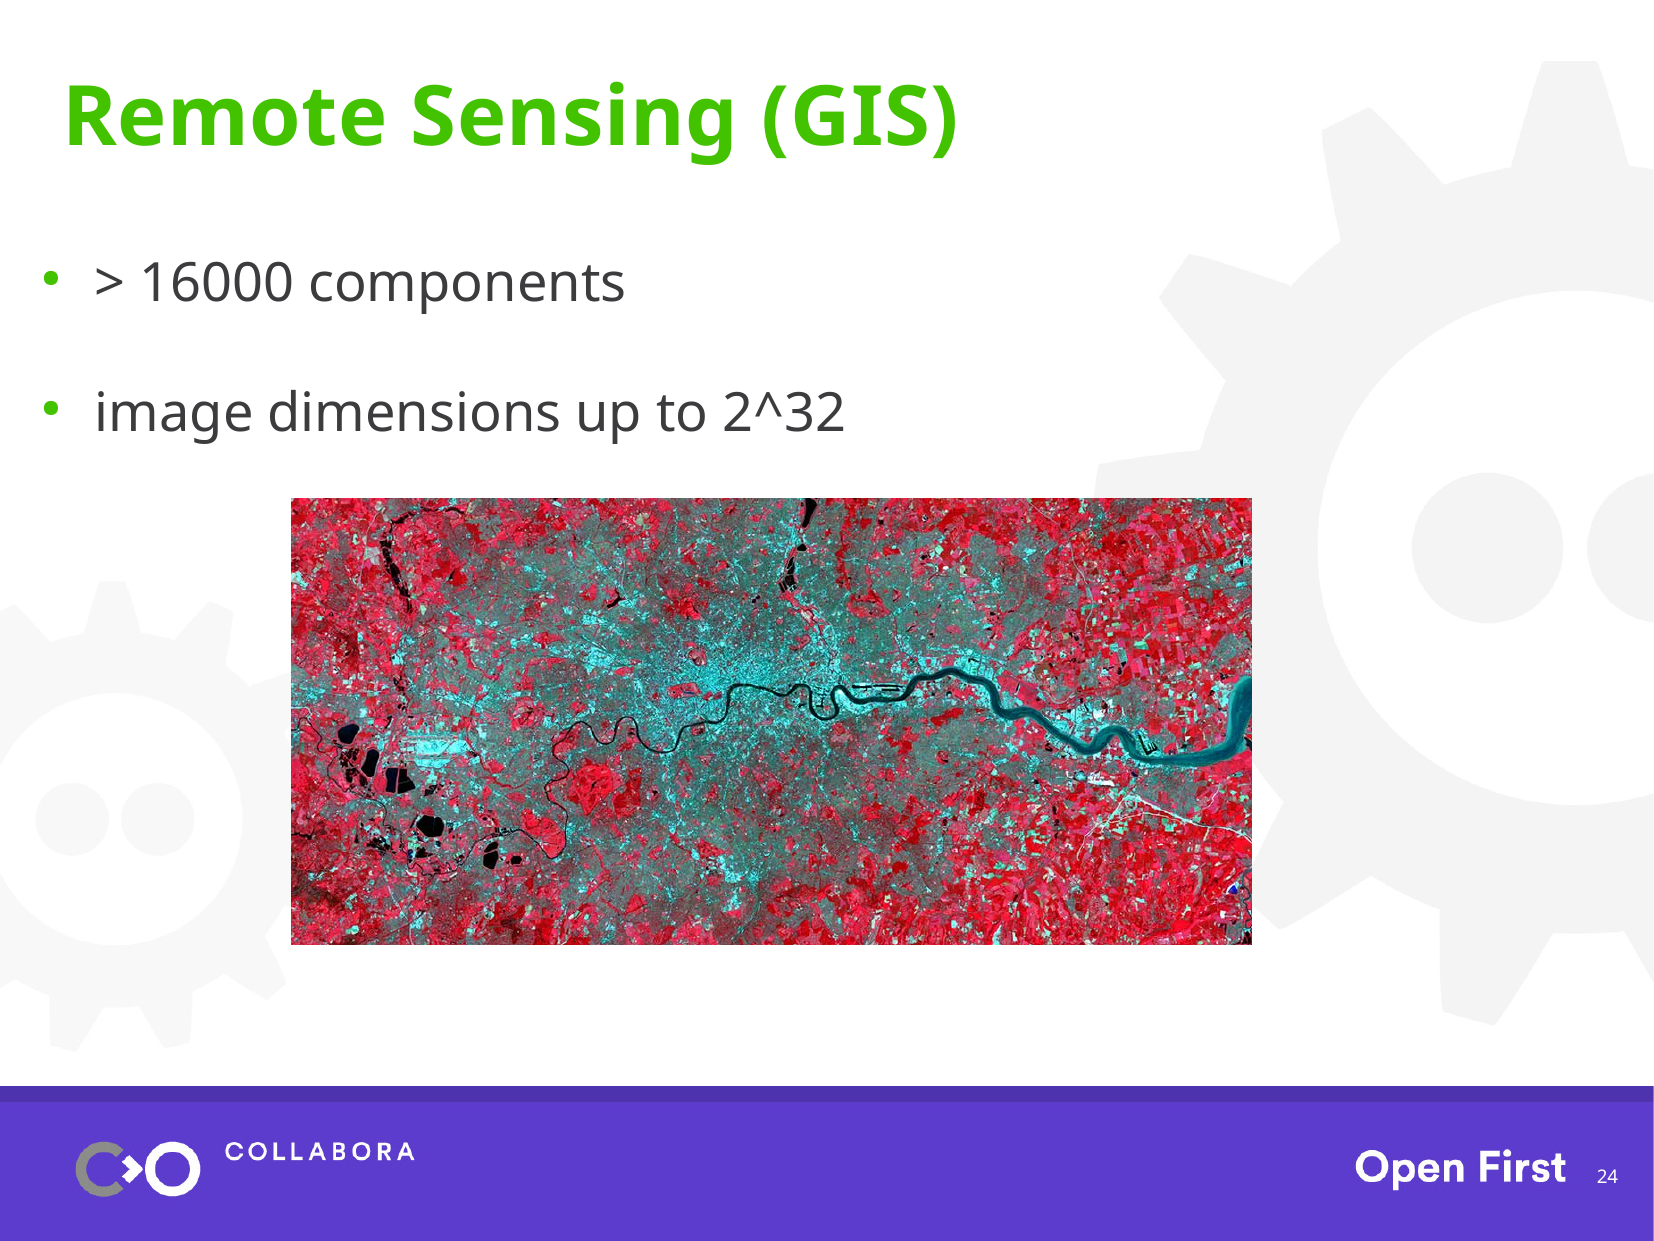

# Remote Sensing (GIS)
> 16000 components
image dimensions up to 2^32